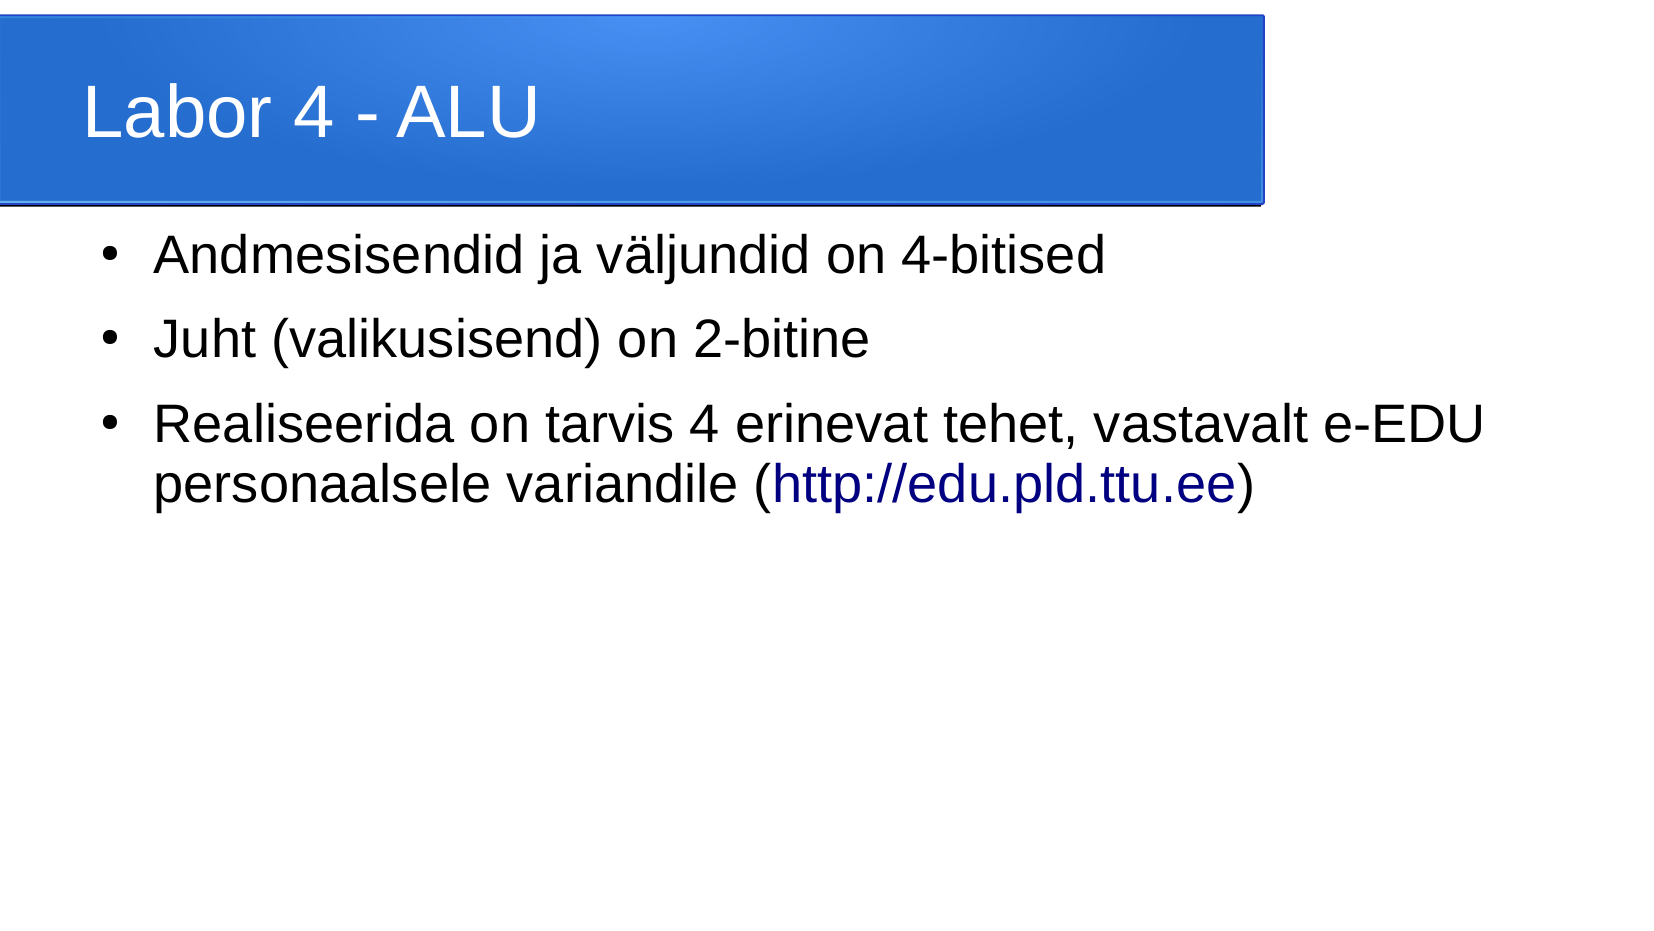

# Labor 4 - ALU
Andmesisendid ja väljundid on 4-bitised
Juht (valikusisend) on 2-bitine
Realiseerida on tarvis 4 erinevat tehet, vastavalt e-EDU personaalsele variandile (http://edu.pld.ttu.ee)